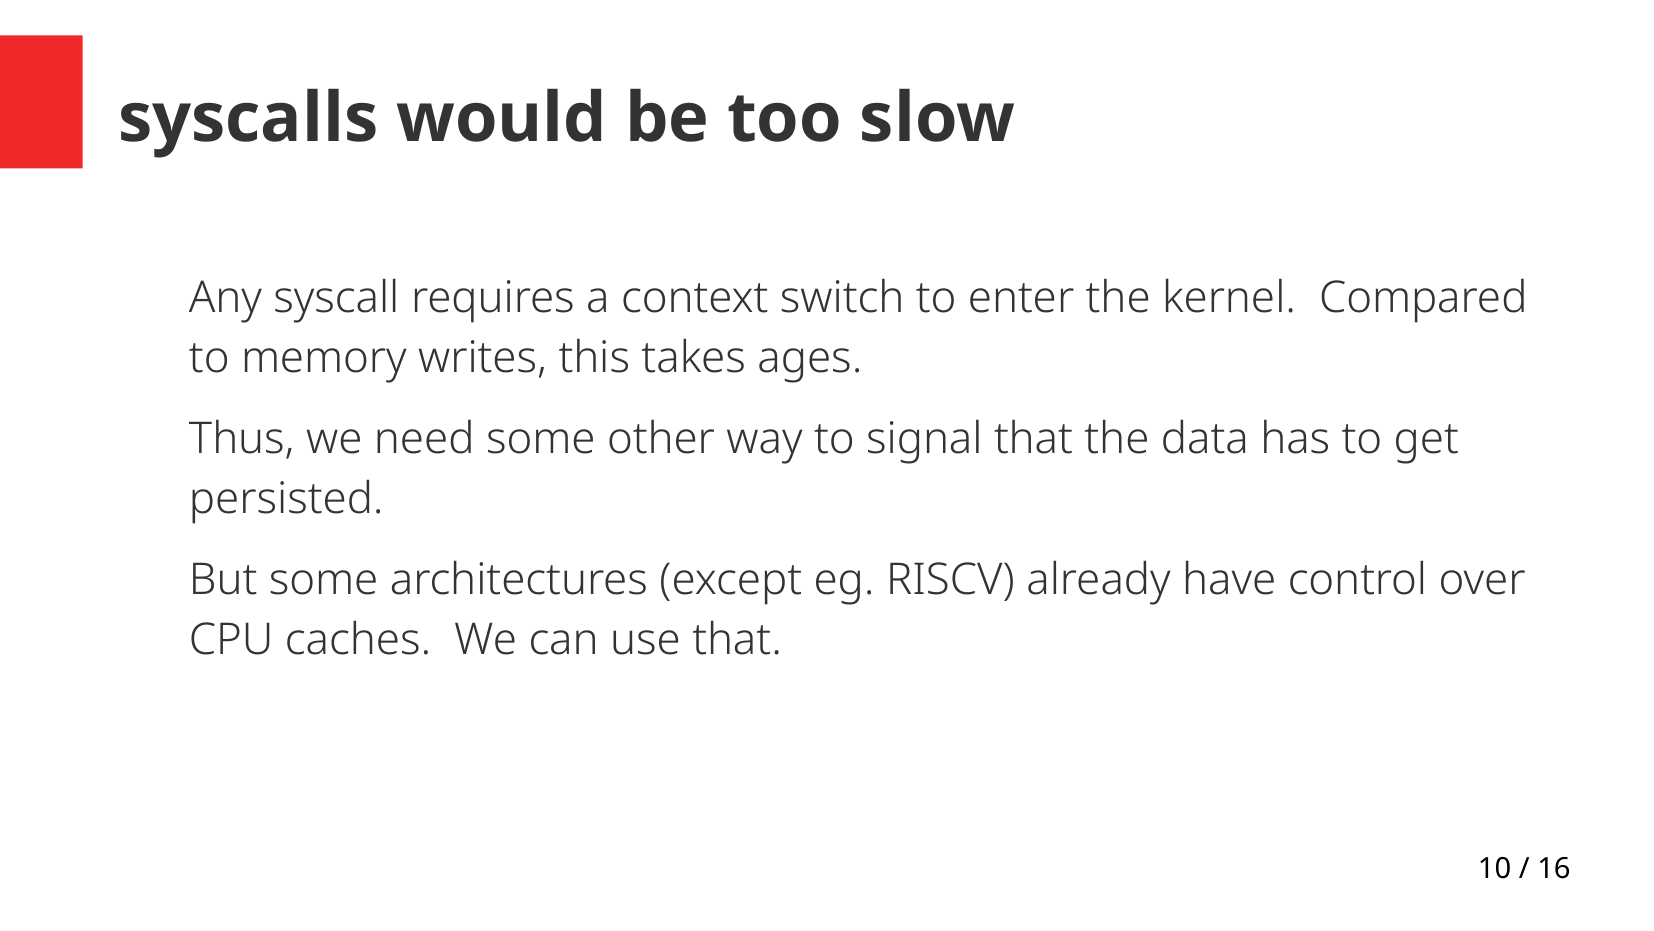

# syscalls would be too slow
Any syscall requires a context switch to enter the kernel. Compared to memory writes, this takes ages.
Thus, we need some other way to signal that the data has to get persisted.
But some architectures (except eg. RISCV) already have control over CPU caches. We can use that.
10